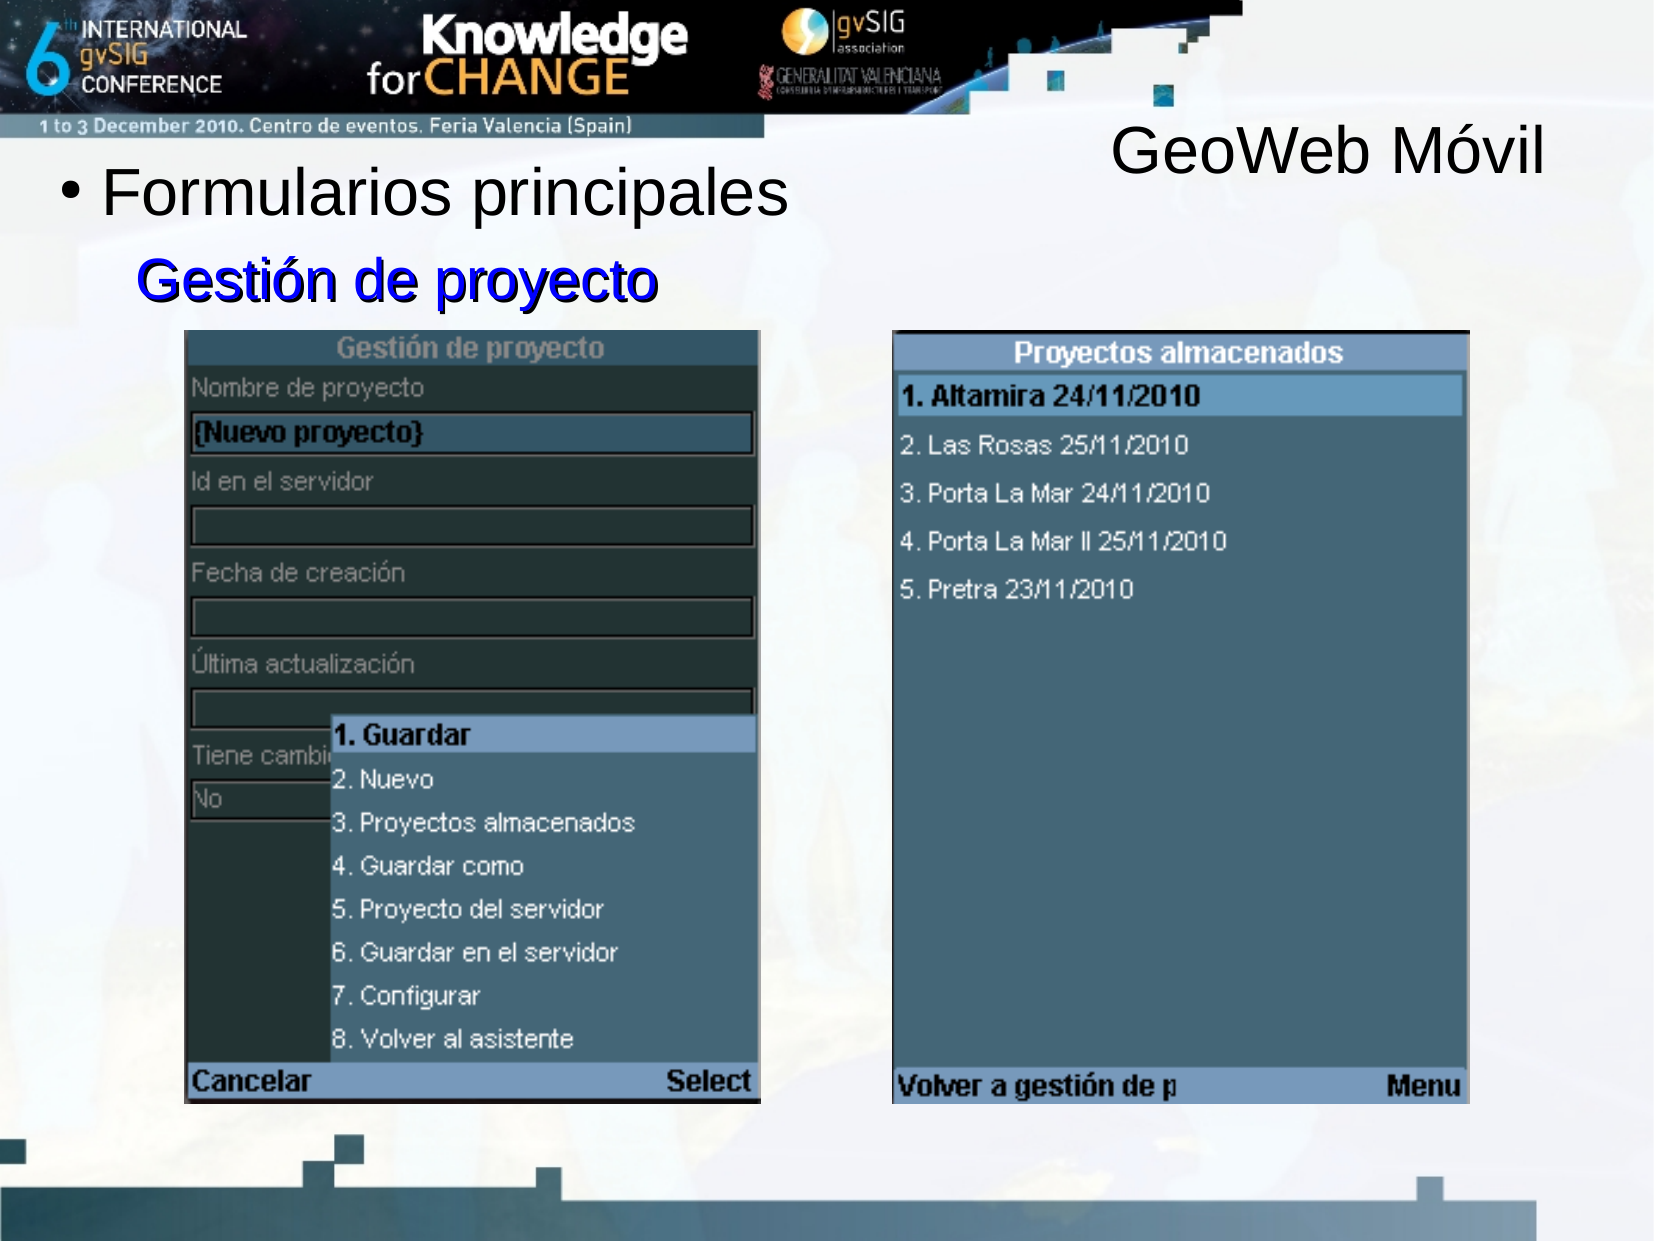

# GeoWeb Móvil
 Formularios principales
Gestión de proyecto